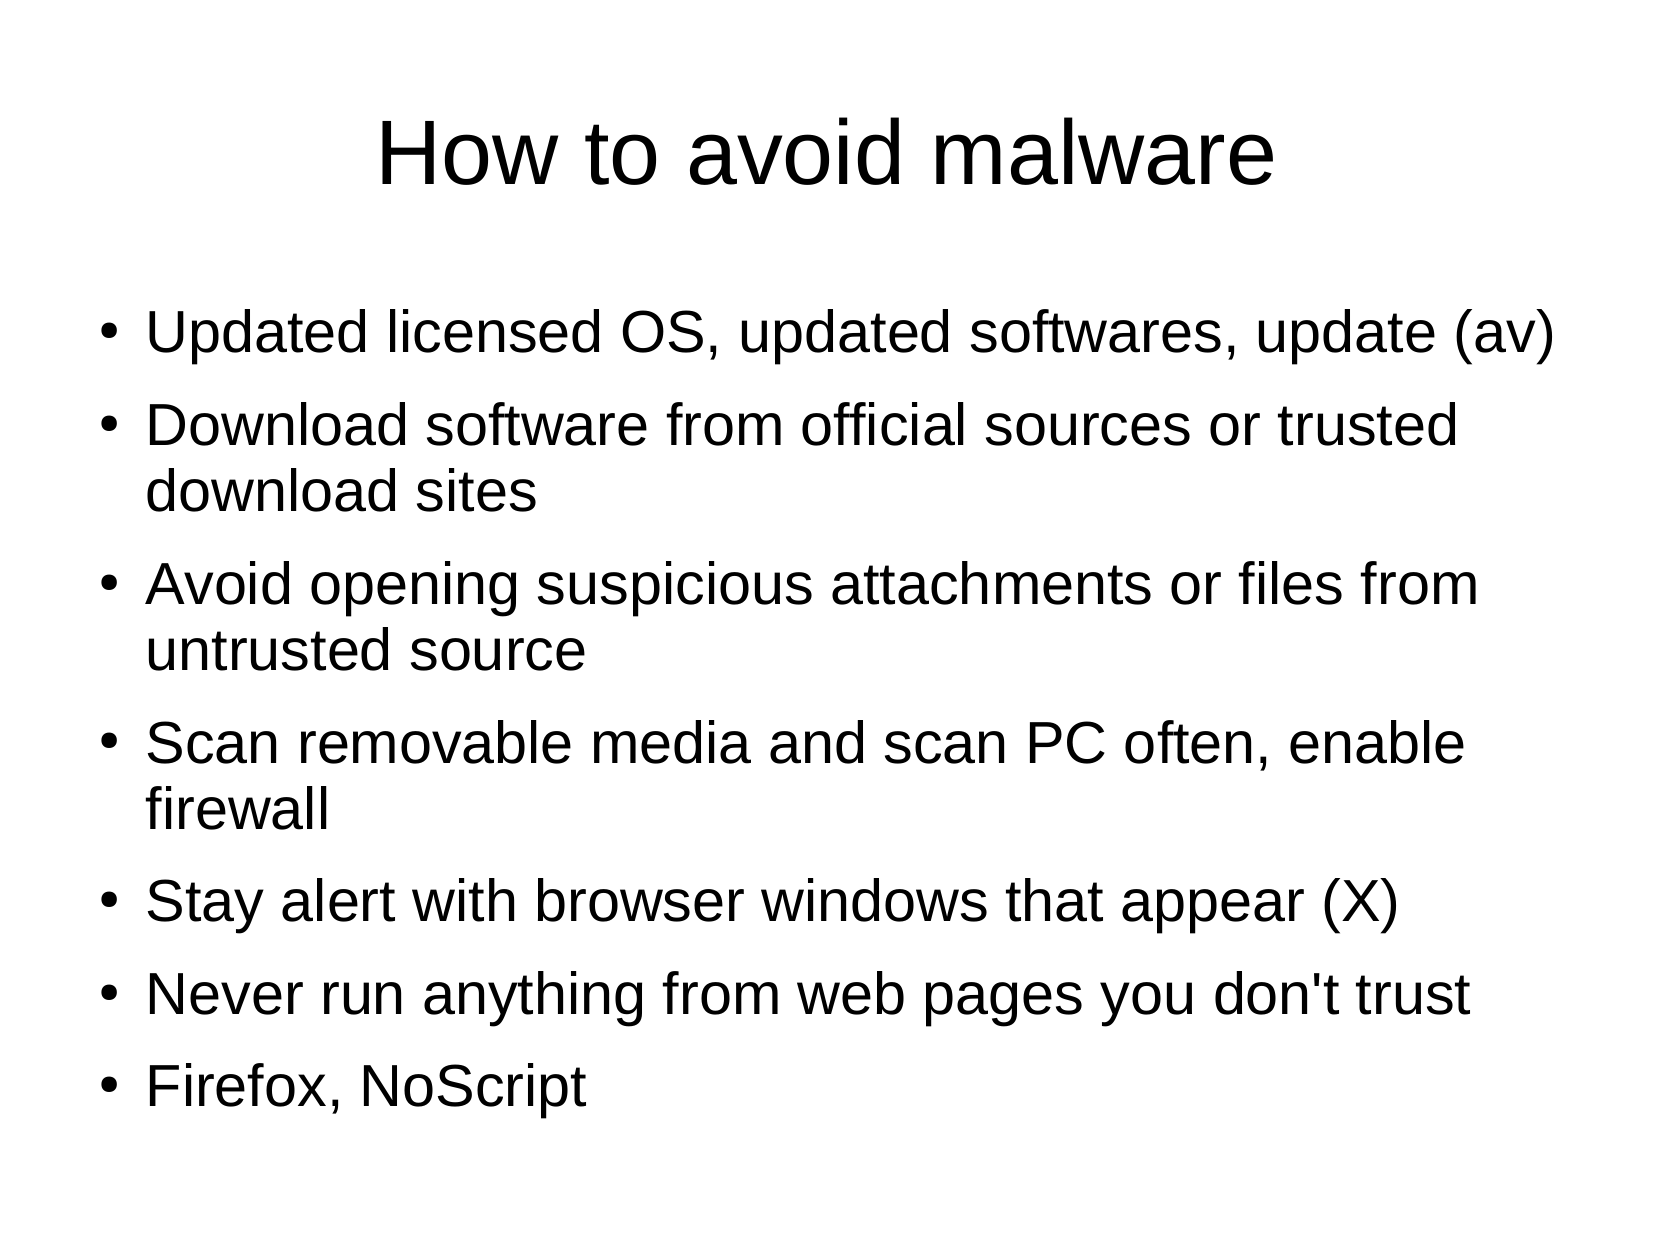

# How to avoid malware
Updated licensed OS, updated softwares, update (av)
Download software from official sources or trusted download sites
Avoid opening suspicious attachments or files from untrusted source
Scan removable media and scan PC often, enable firewall
Stay alert with browser windows that appear (X)
Never run anything from web pages you don't trust
Firefox, NoScript